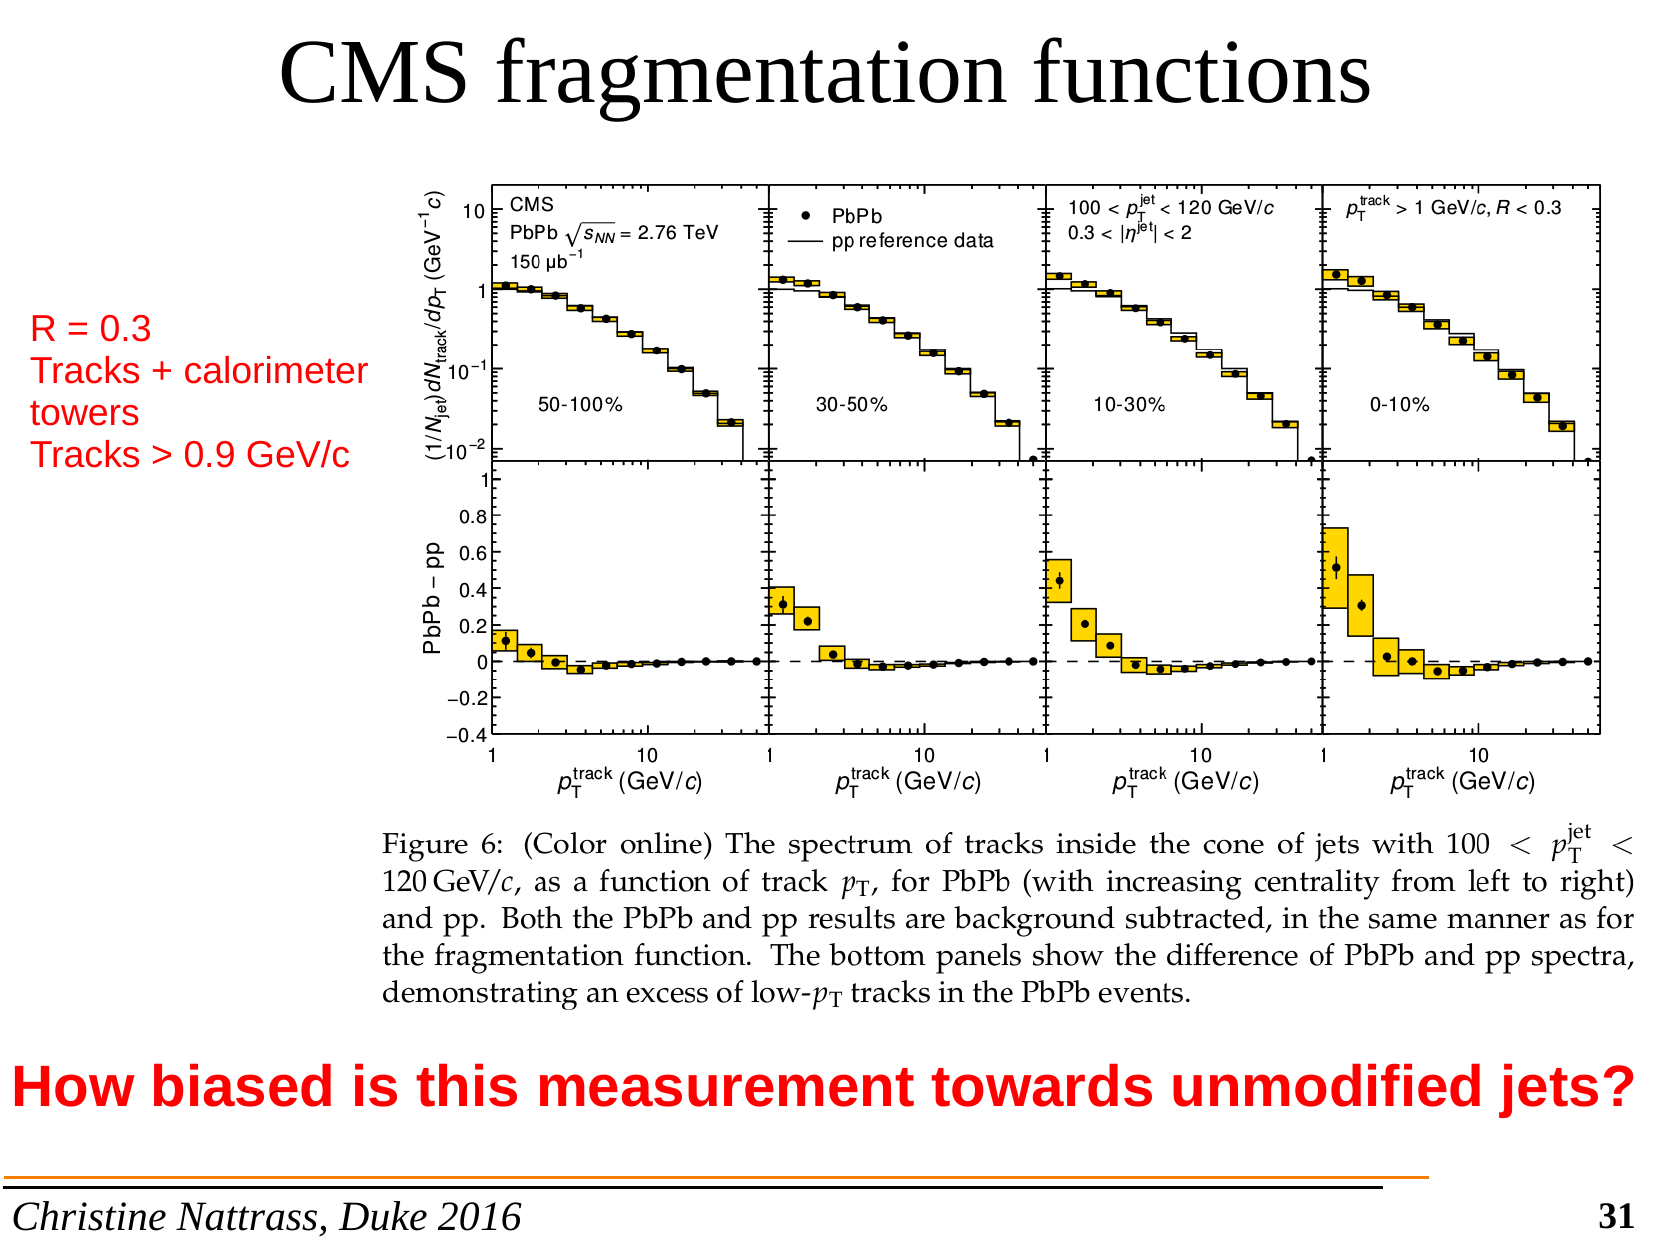

# CMS fragmentation functions
R = 0.3
Tracks + calorimeter towers
Tracks > 0.9 GeV/c
How biased is this measurement towards unmodified jets?